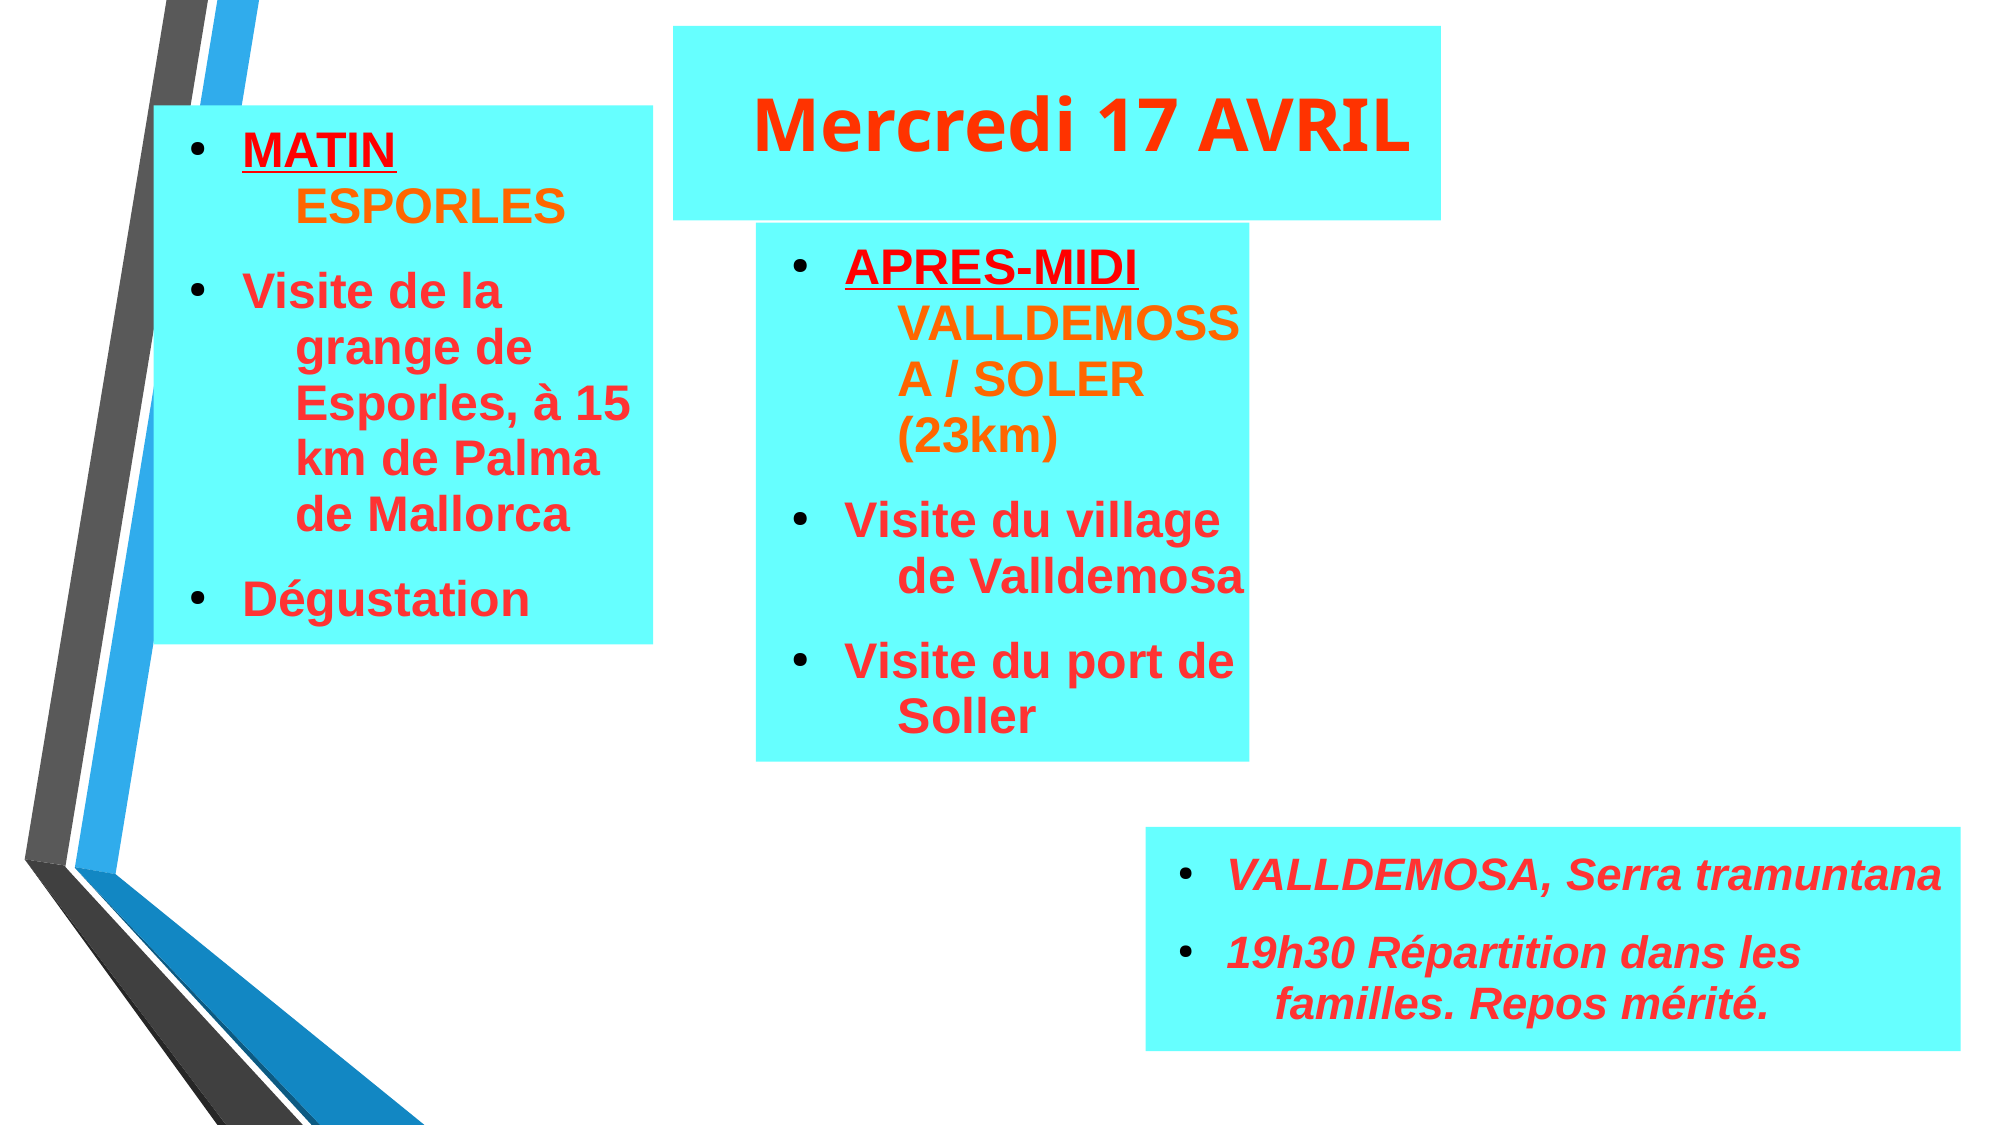

Mercredi 17 AVRIL
# MATIN ESPORLES
Visite de la grange de Esporles, à 15 km de Palma de Mallorca
Dégustation
APRES-MIDI VALLDEMOSSA / SOLER (23km)
Visite du village de Valldemosa
Visite du port de Soller
VALLDEMOSA, Serra tramuntana
19h30 Répartition dans les familles. Repos mérité.